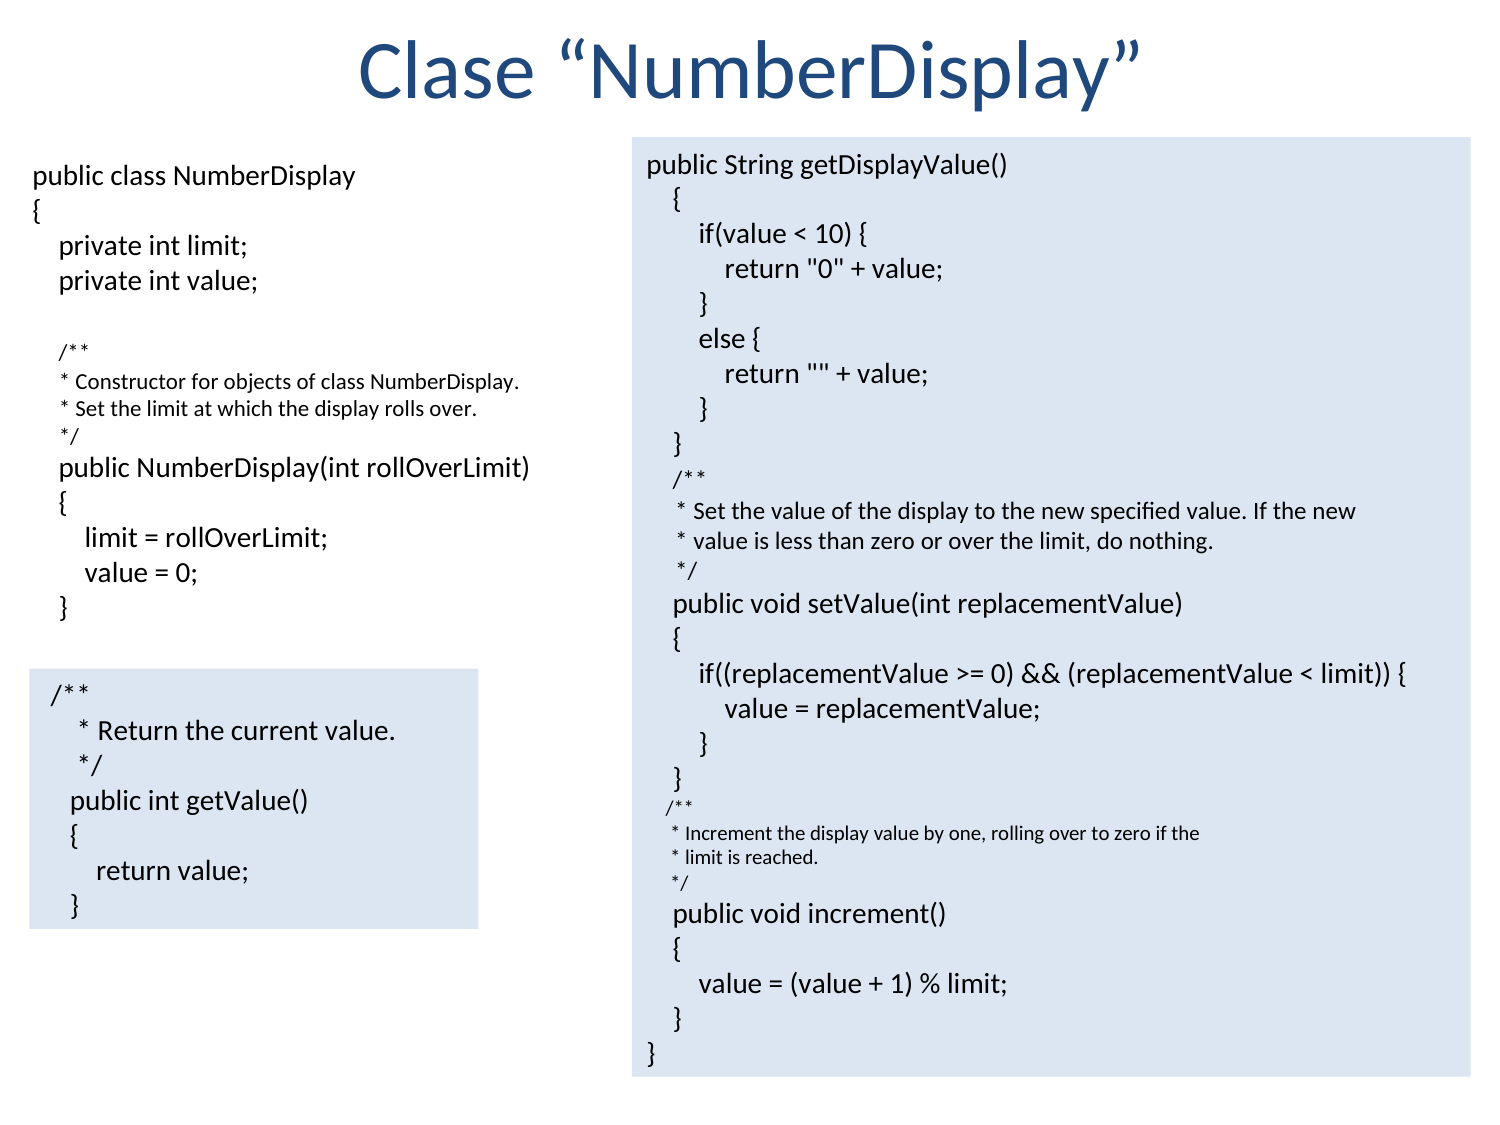

# Clase “NumberDisplay”
public String getDisplayValue()
 {
 if(value < 10) {
 return "0" + value;
 }
 else {
 return "" + value;
 }
 }
 /**
 * Set the value of the display to the new specified value. If the new
 * value is less than zero or over the limit, do nothing.
 */
 public void setValue(int replacementValue)
 {
 if((replacementValue >= 0) && (replacementValue < limit)) {
 value = replacementValue;
 }
 }
 /**
 * Increment the display value by one, rolling over to zero if the
 * limit is reached.
 */
 public void increment()
 {
 value = (value + 1) % limit;
 }
}
public class NumberDisplay
{
 private int limit;
 private int value;
 /**
 * Constructor for objects of class NumberDisplay.
 * Set the limit at which the display rolls over.
 */
 public NumberDisplay(int rollOverLimit)
 {
 limit = rollOverLimit;
 value = 0;
 }
 /**
 * Return the current value.
 */
 public int getValue()
 {
 return value;
 }